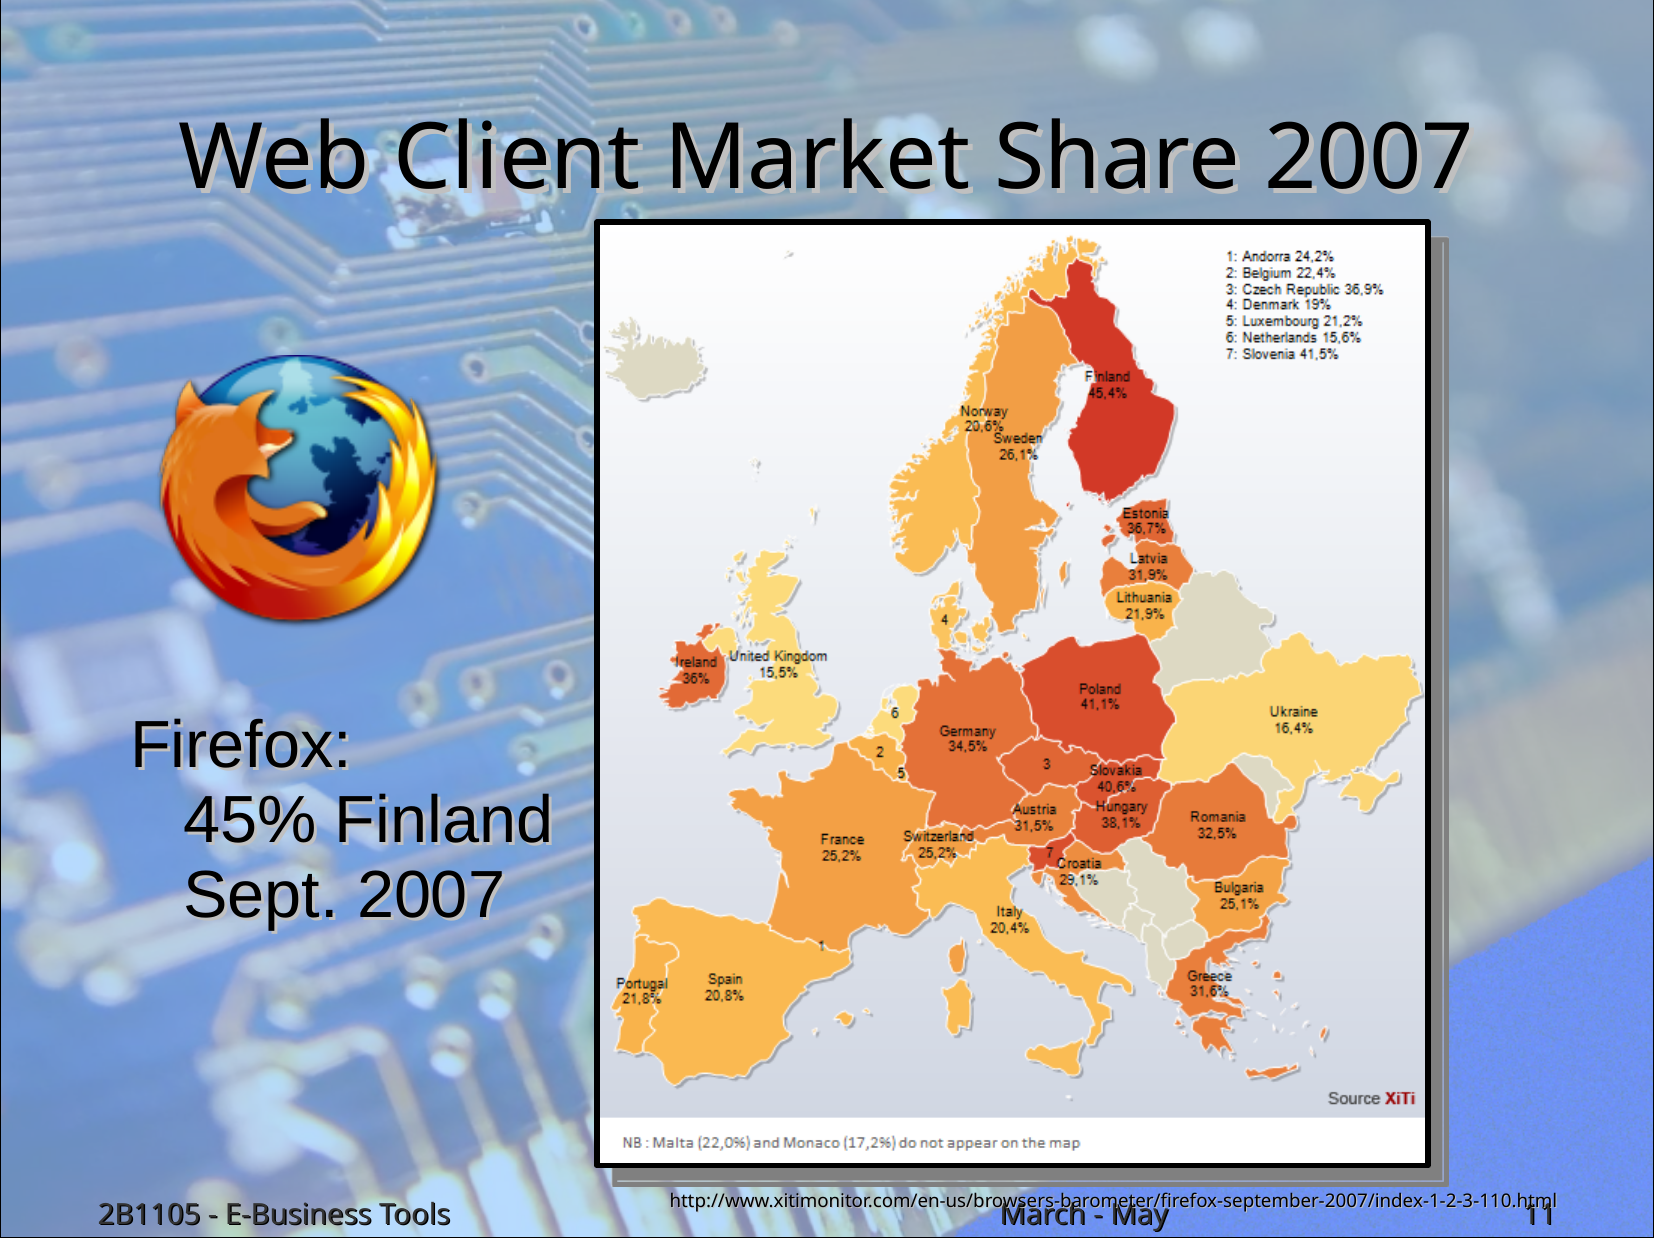

# Web Client Market Share 2007
Firefox:
45% Finland
Sept. 2007
http://www.xitimonitor.com/en-us/browsers-barometer/firefox-september-2007/index-1-2-3-110.html